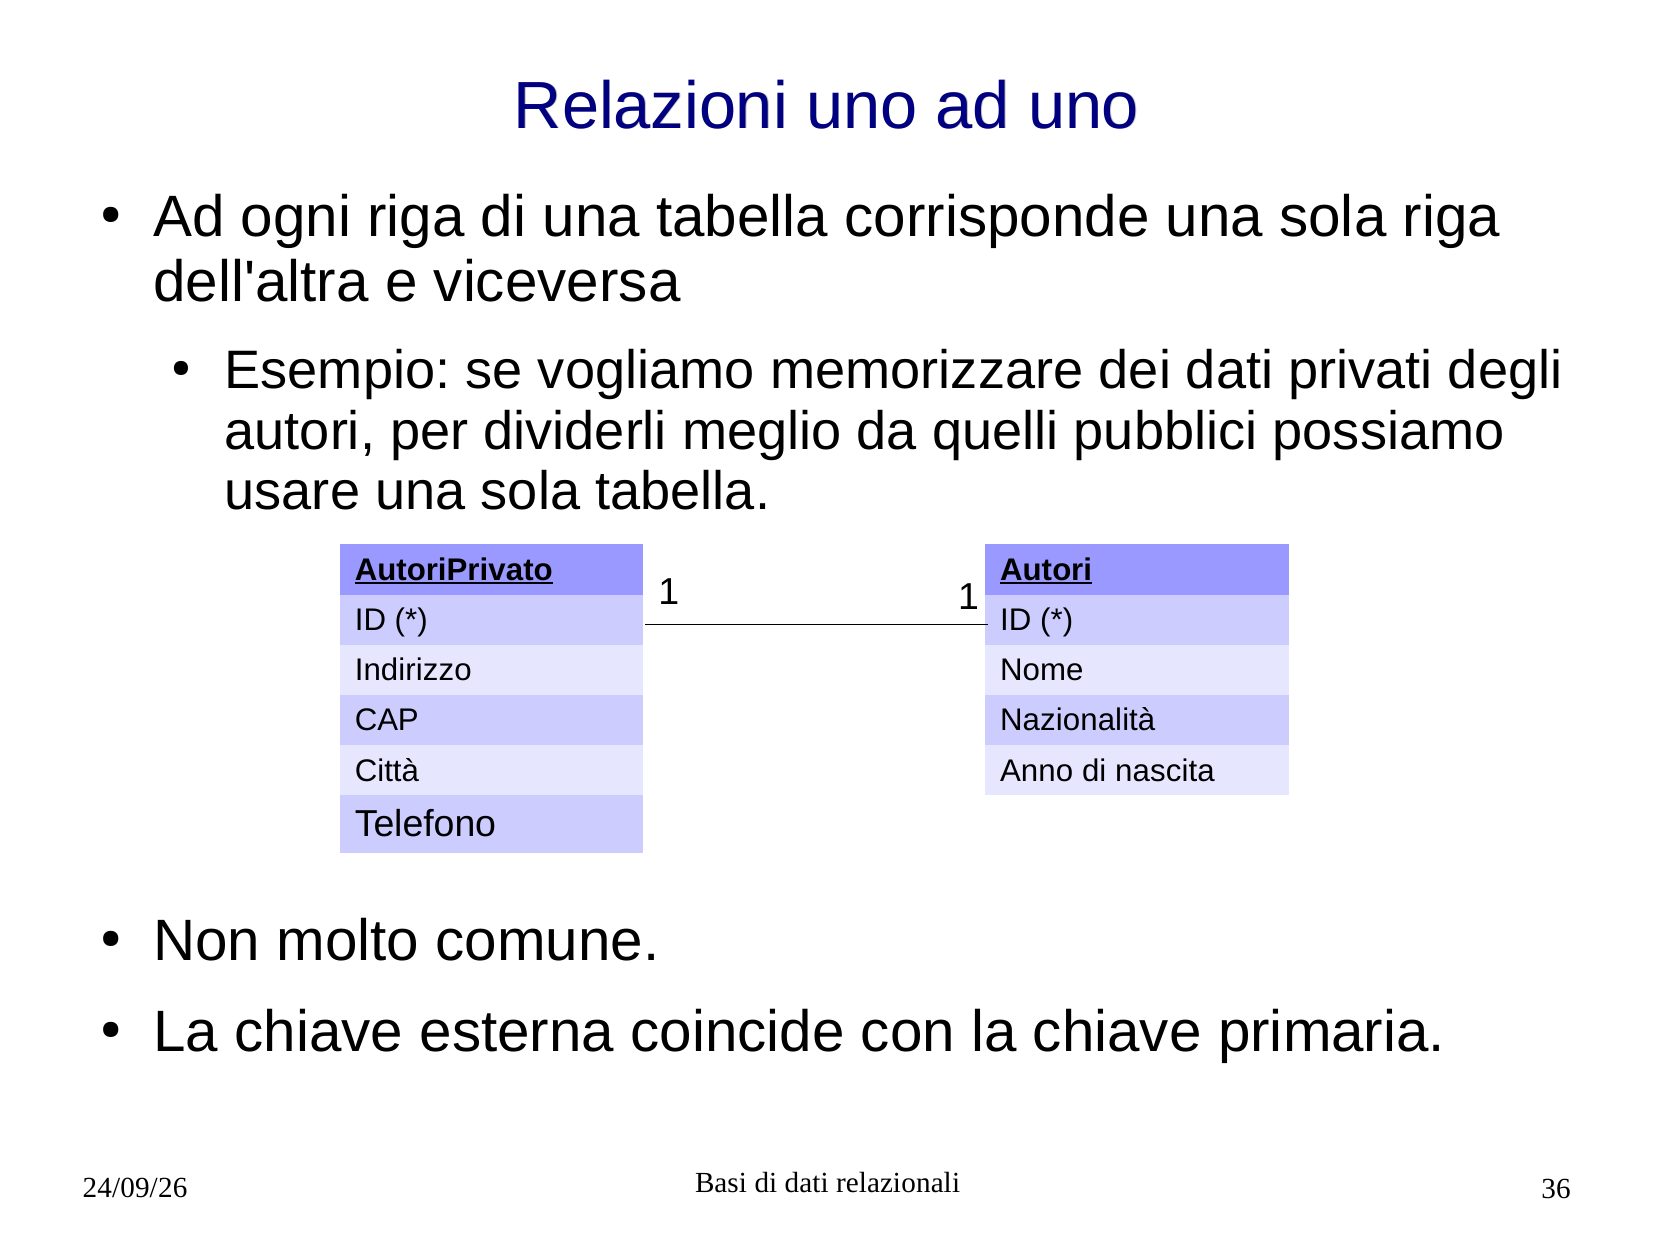

# Relazioni uno ad uno
Ad ogni riga di una tabella corrisponde una sola riga dell'altra e viceversa
Esempio: se vogliamo memorizzare dei dati privati degli autori, per dividerli meglio da quelli pubblici possiamo usare una sola tabella.
Non molto comune.
La chiave esterna coincide con la chiave primaria.
| AutoriPrivato |
| --- |
| ID (\*) |
| Indirizzo |
| CAP |
| Città |
| Telefono |
| Autori |
| --- |
| ID (\*) |
| Nome |
| Nazionalità |
| Anno di nascita |
1
1